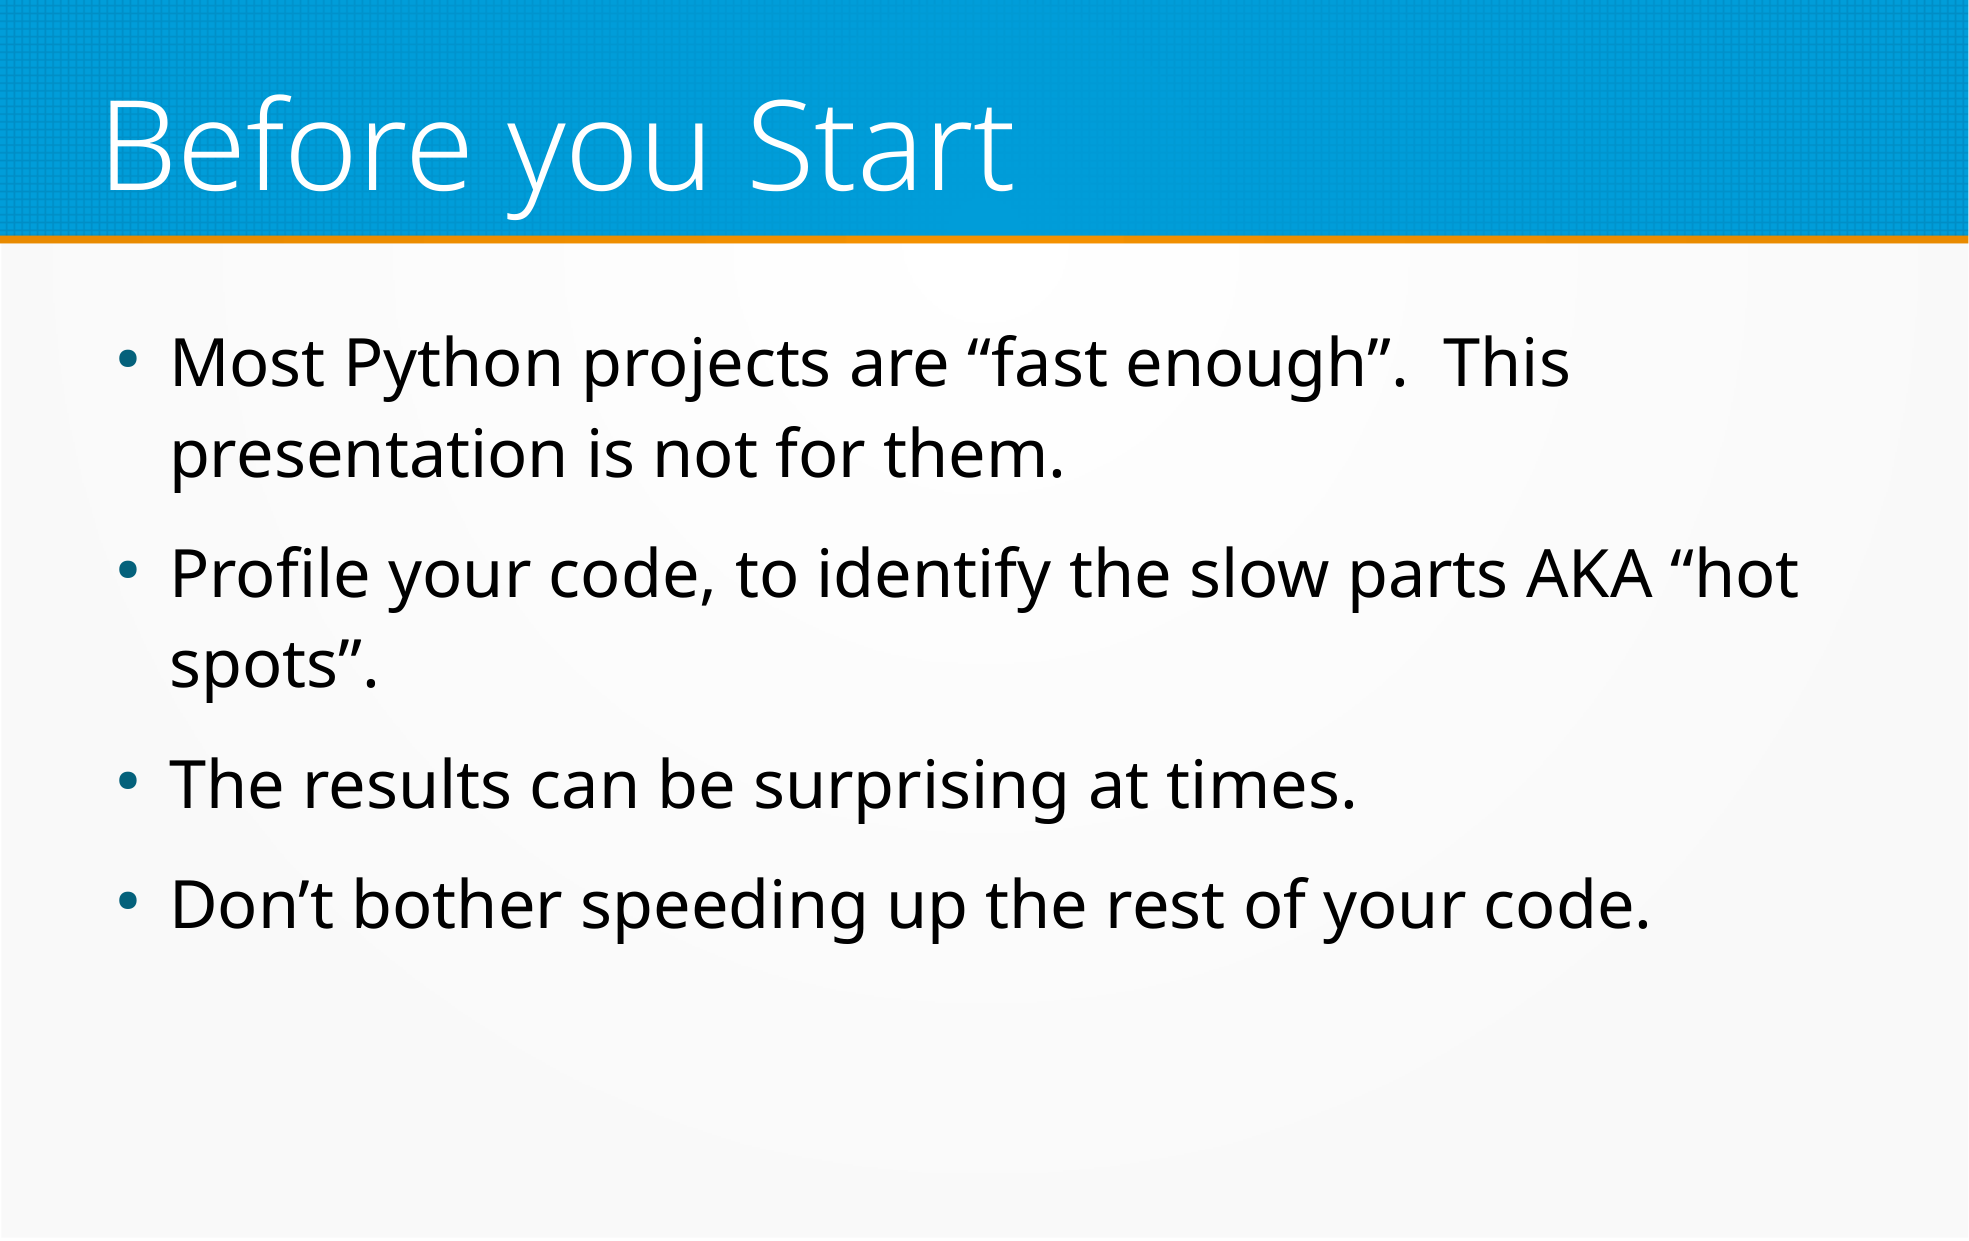

# Before you Start
Most Python projects are “fast enough”. This presentation is not for them.
Profile your code, to identify the slow parts AKA “hot spots”.
The results can be surprising at times.
Don’t bother speeding up the rest of your code.